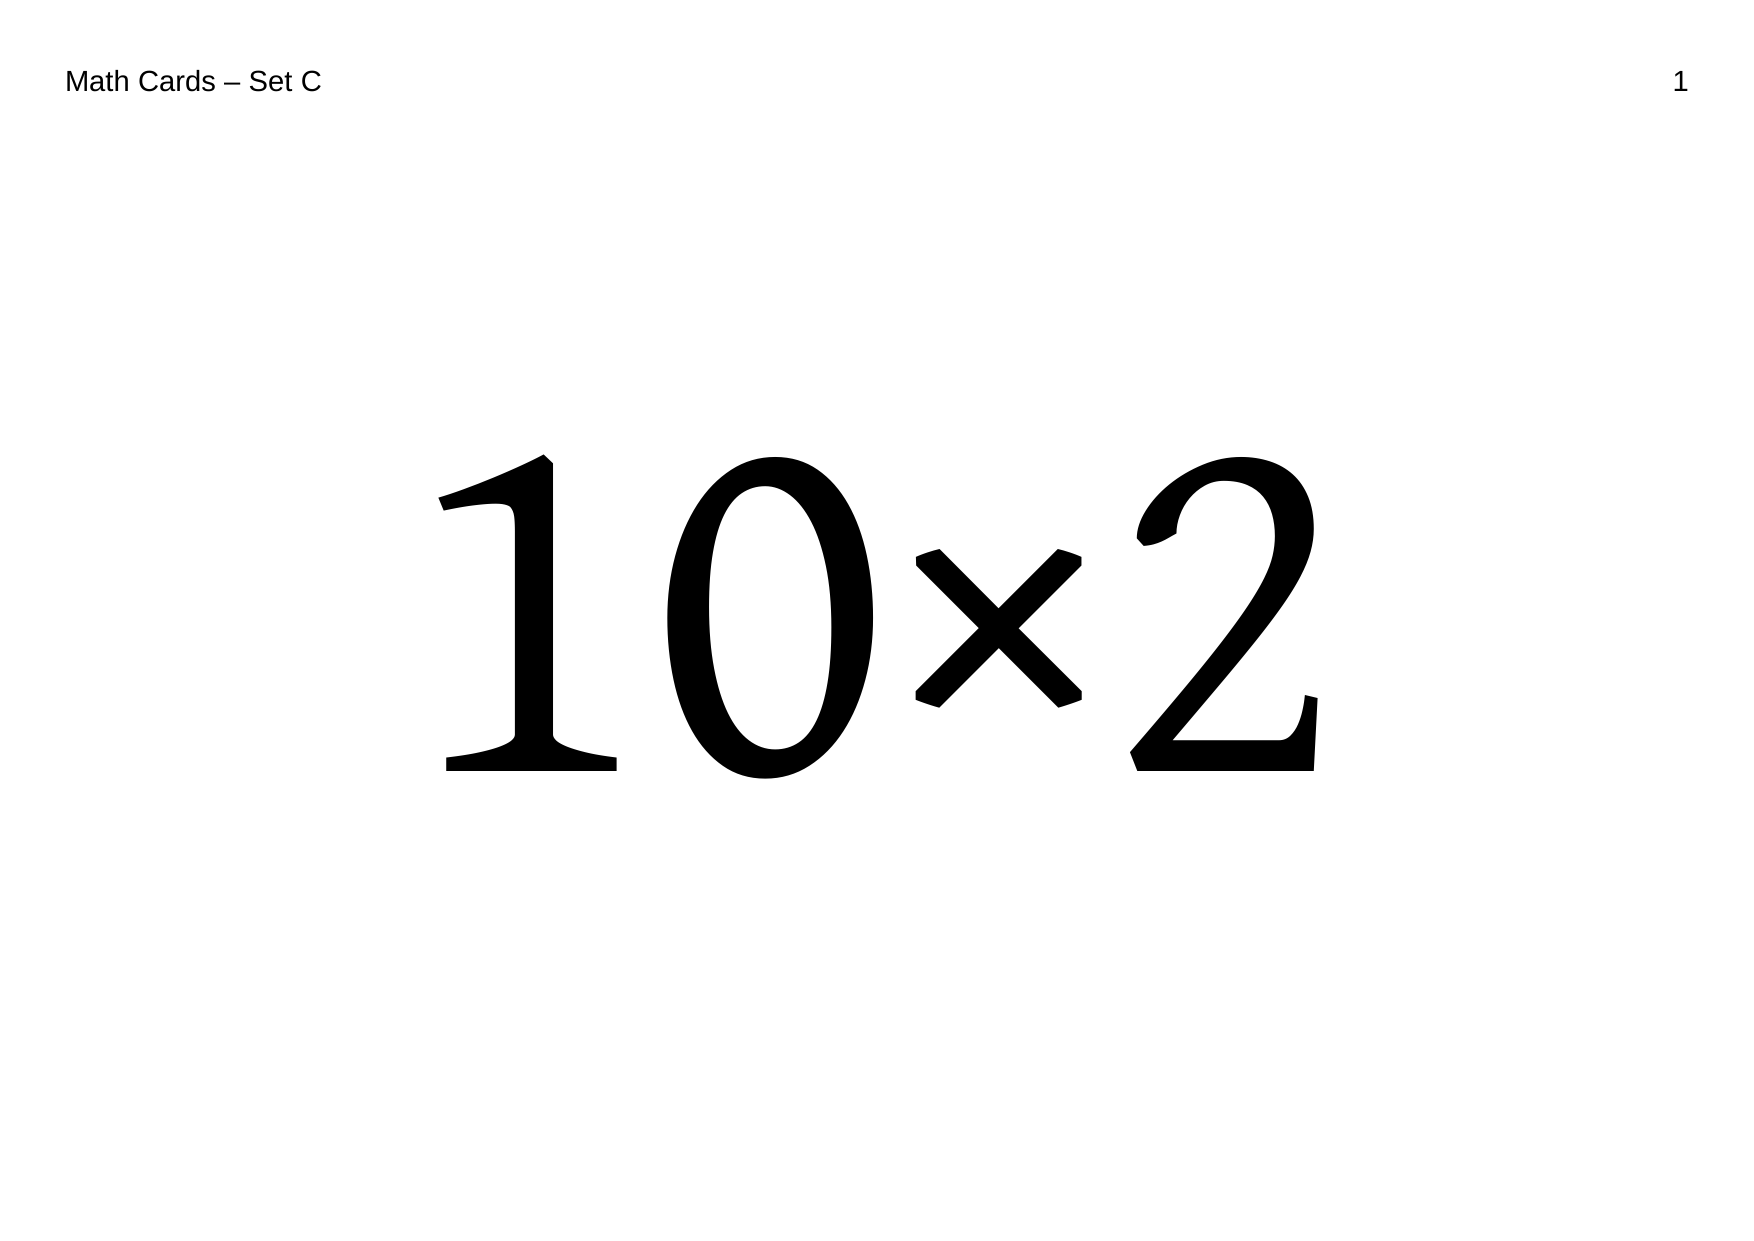

Math Cards – Set C
1
10×2